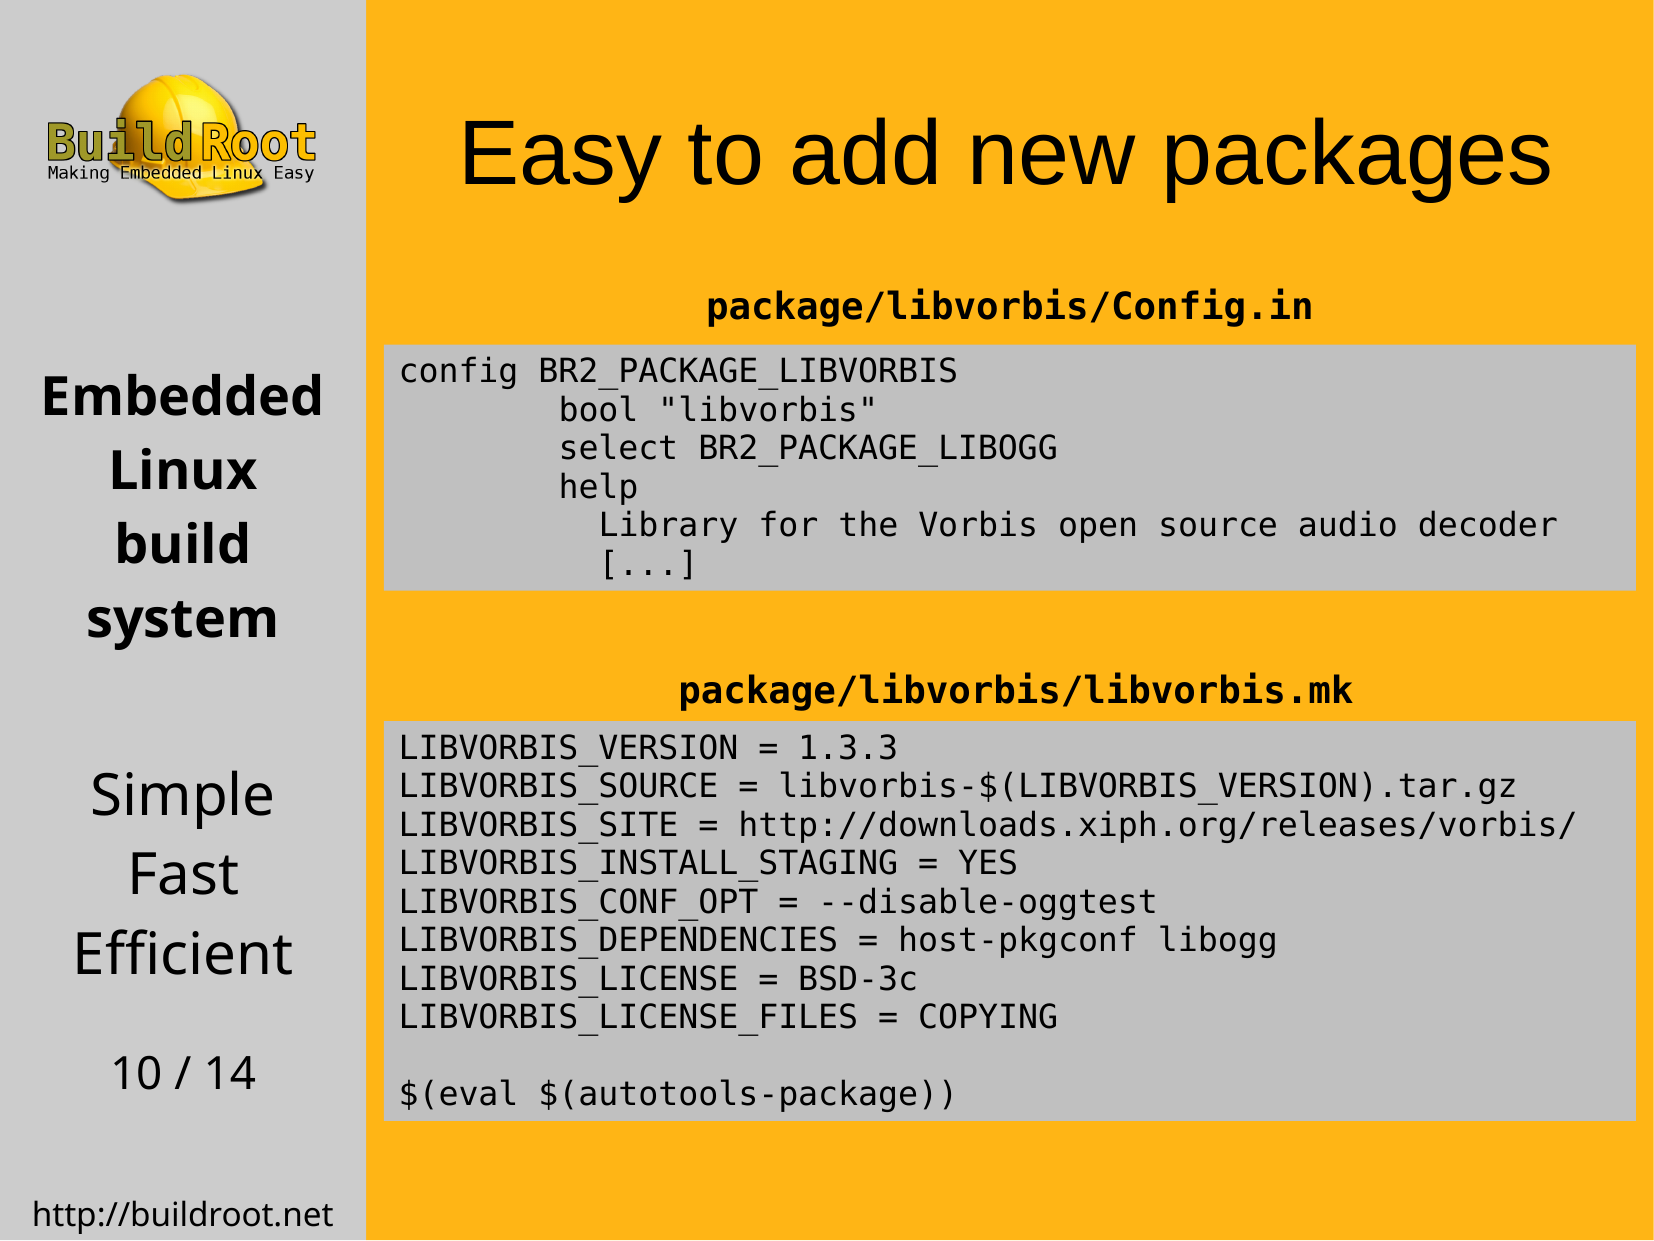

# Easy to add new packages
package/libvorbis/Config.in
config BR2_PACKAGE_LIBVORBIS
 bool "libvorbis"
 select BR2_PACKAGE_LIBOGG
 help
 Library for the Vorbis open source audio decoder
 [...]
package/libvorbis/libvorbis.mk
LIBVORBIS_VERSION = 1.3.3
LIBVORBIS_SOURCE = libvorbis-$(LIBVORBIS_VERSION).tar.gz
LIBVORBIS_SITE = http://downloads.xiph.org/releases/vorbis/
LIBVORBIS_INSTALL_STAGING = YES
LIBVORBIS_CONF_OPT = --disable-oggtest
LIBVORBIS_DEPENDENCIES = host-pkgconf libogg
LIBVORBIS_LICENSE = BSD-3c
LIBVORBIS_LICENSE_FILES = COPYING
$(eval $(autotools-package))